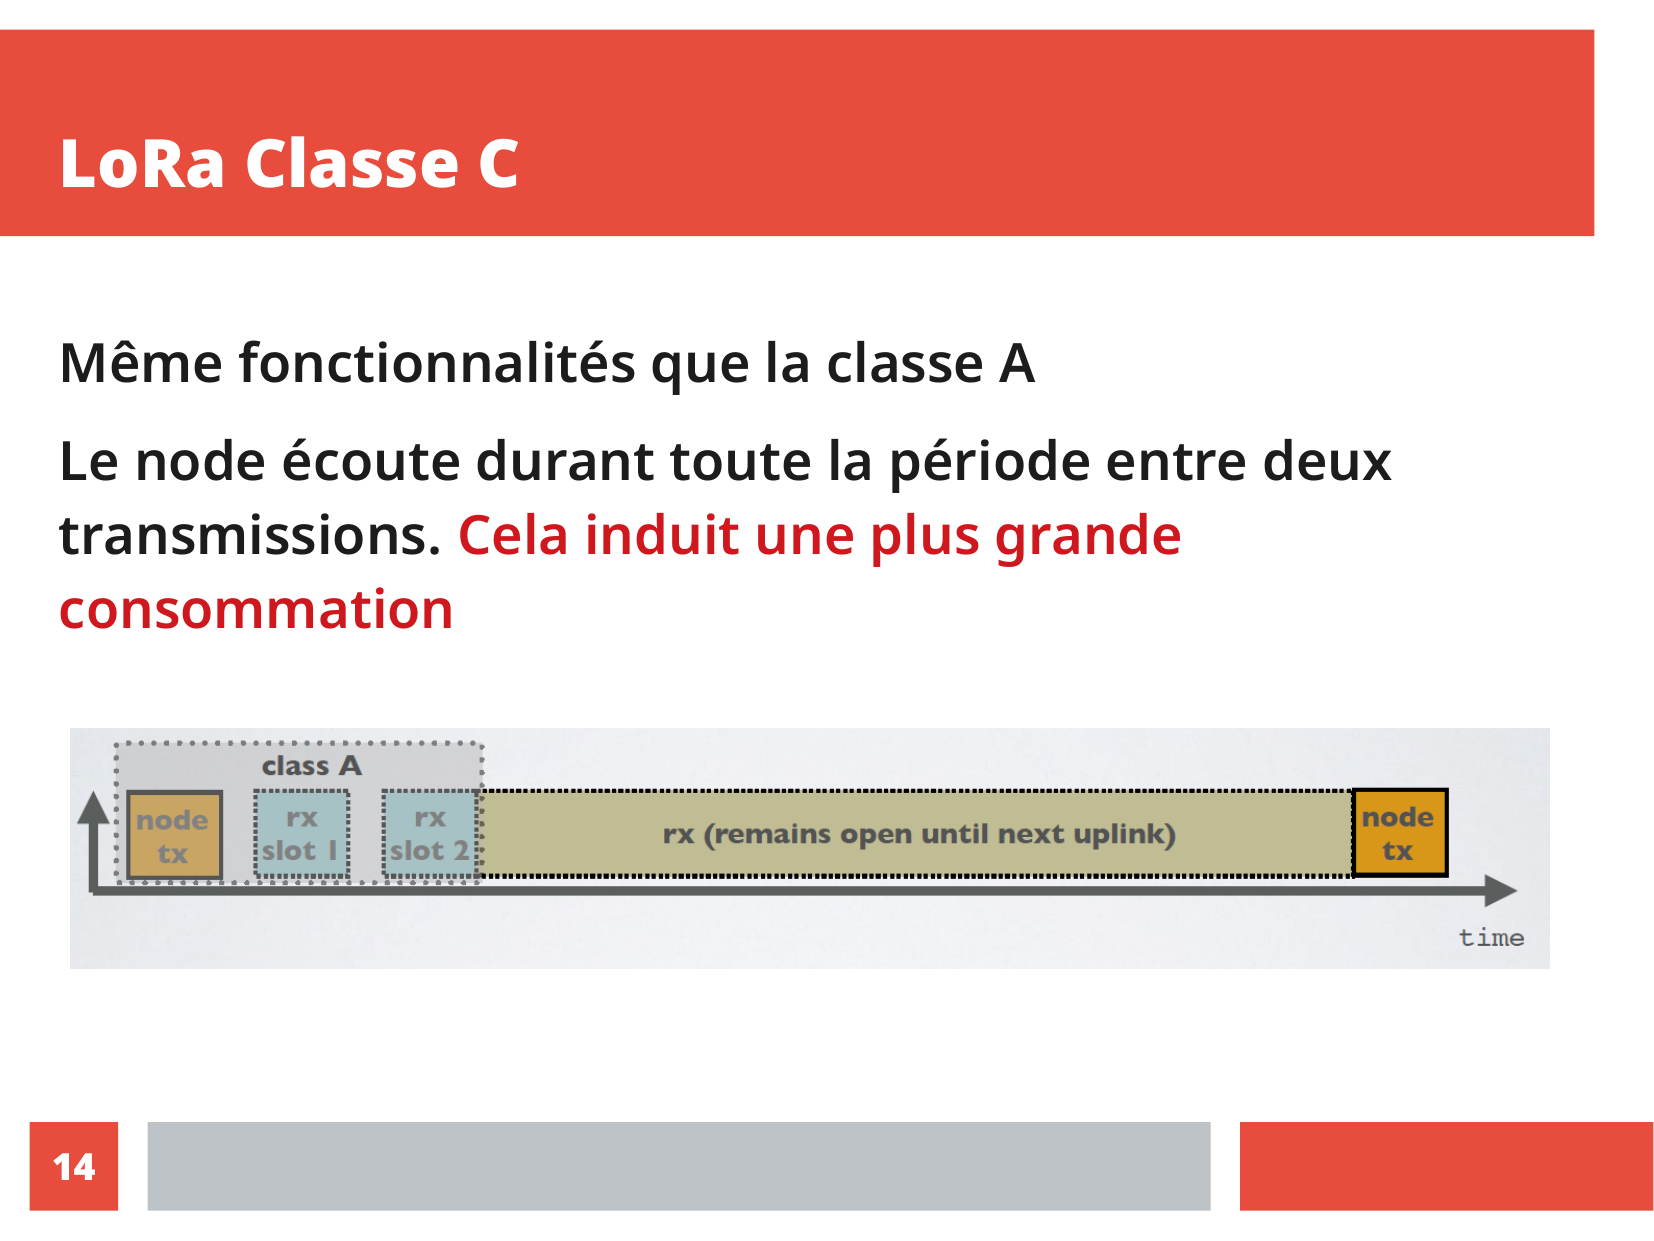

# LoRa Classe C
Même fonctionnalités que la classe A
Le node écoute durant toute la période entre deux transmissions. Cela induit une plus grande consommation
14